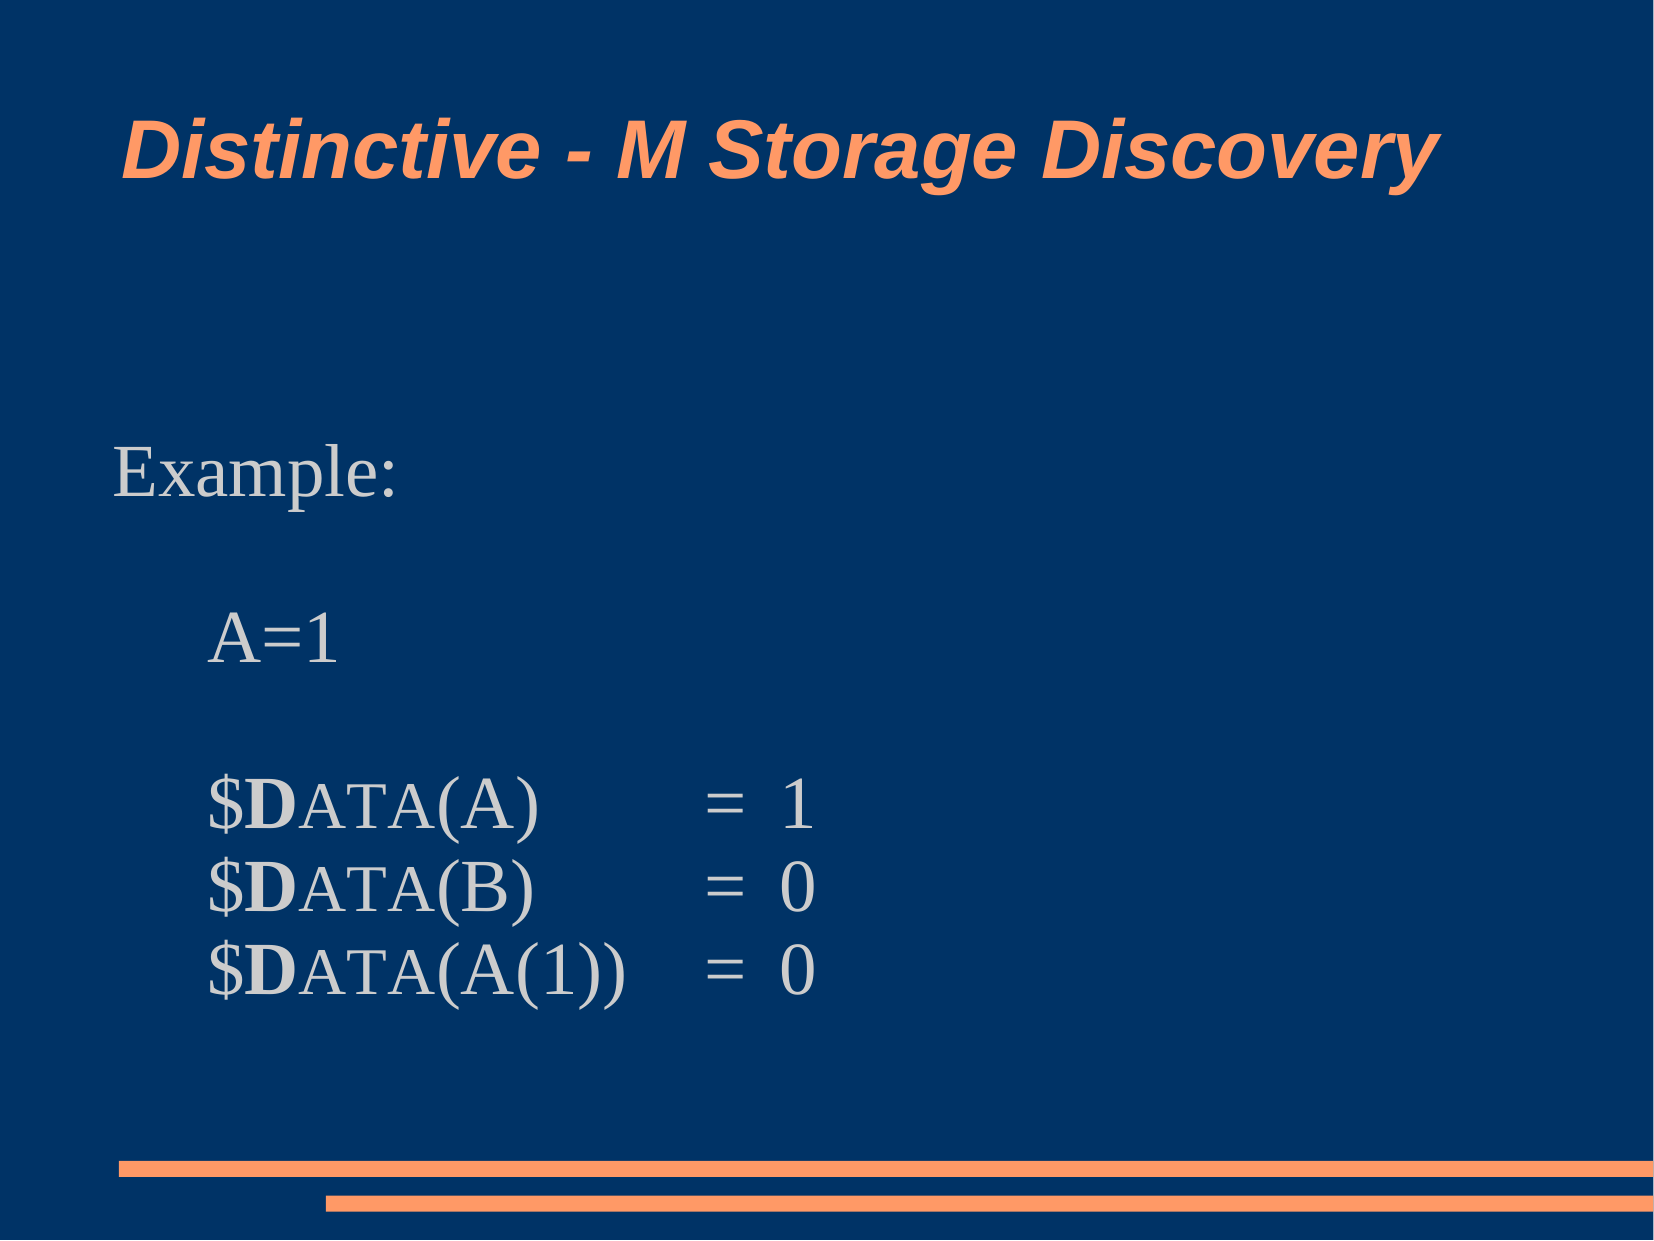

# Distinctive - M Storage Discovery
Example:
A=1
$DATA(A)			=	1
$DATA(B)			=	0
$DATA(A(1))		=	0